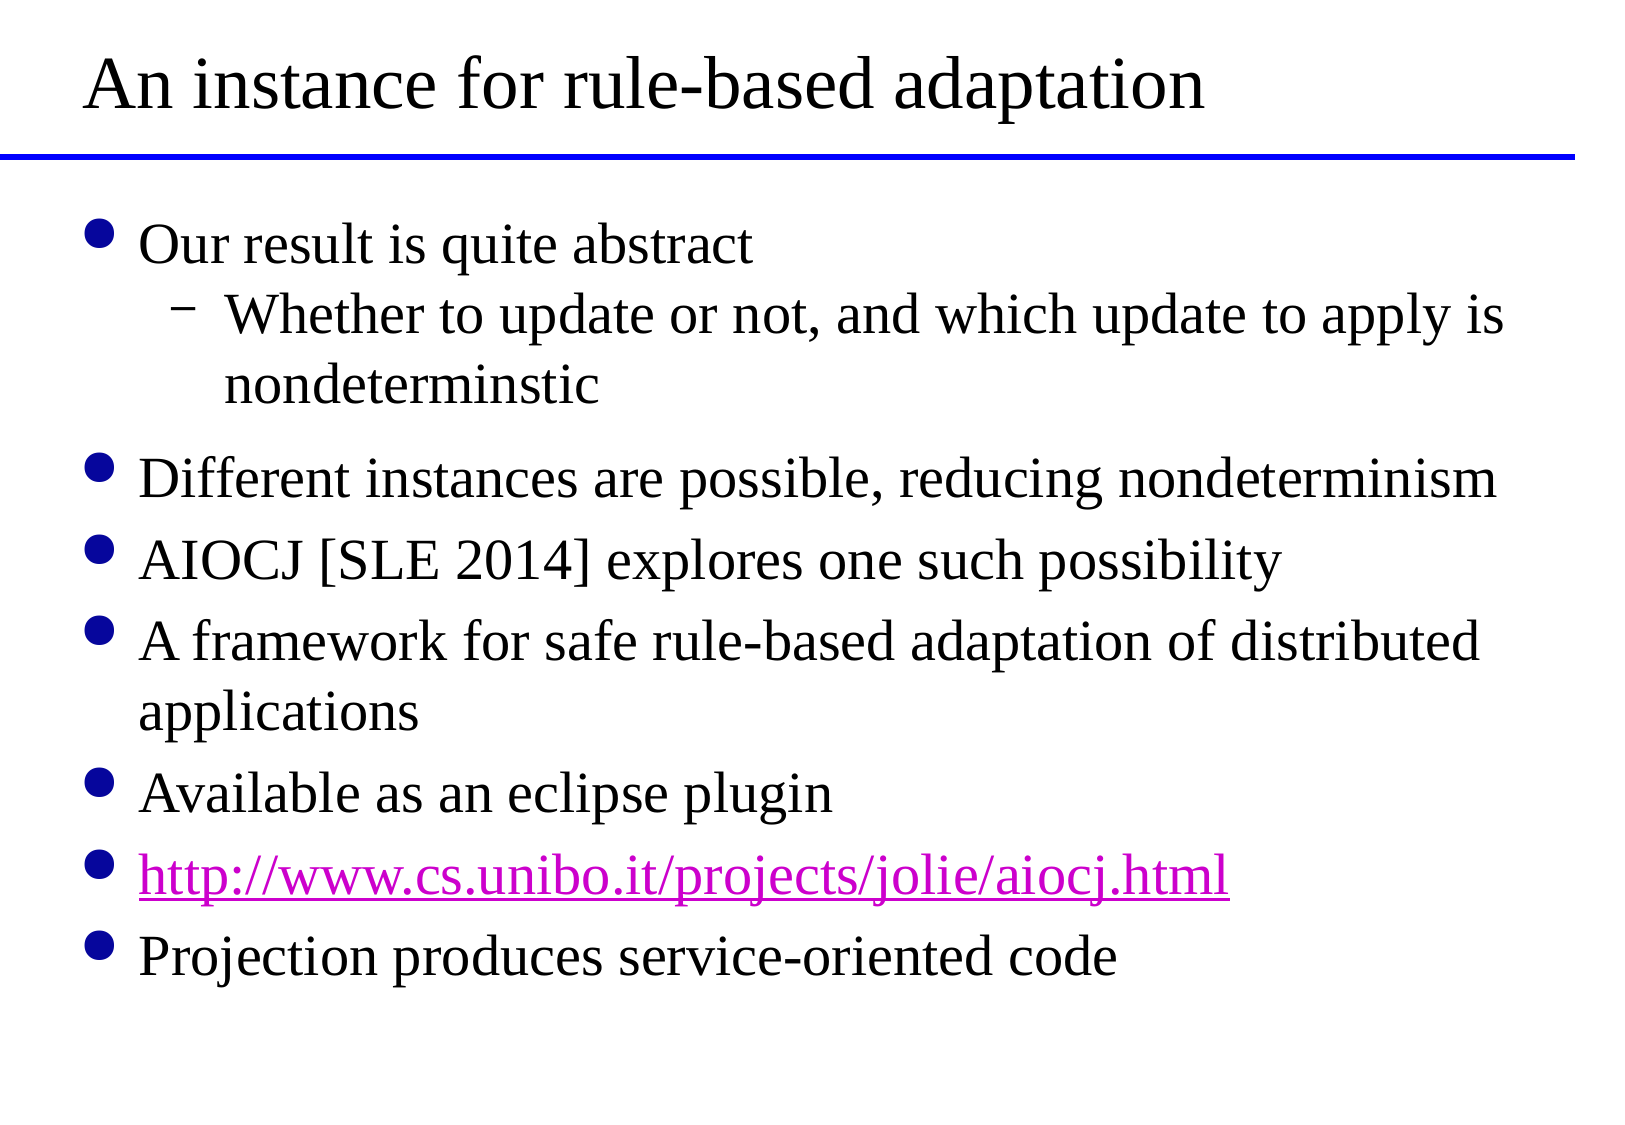

# An instance for rule-based adaptation
Our result is quite abstract
Whether to update or not, and which update to apply is nondeterminstic
Different instances are possible, reducing nondeterminism
AIOCJ [SLE 2014] explores one such possibility
A framework for safe rule-based adaptation of distributed applications
Available as an eclipse plugin
http://www.cs.unibo.it/projects/jolie/aiocj.html
Projection produces service-oriented code